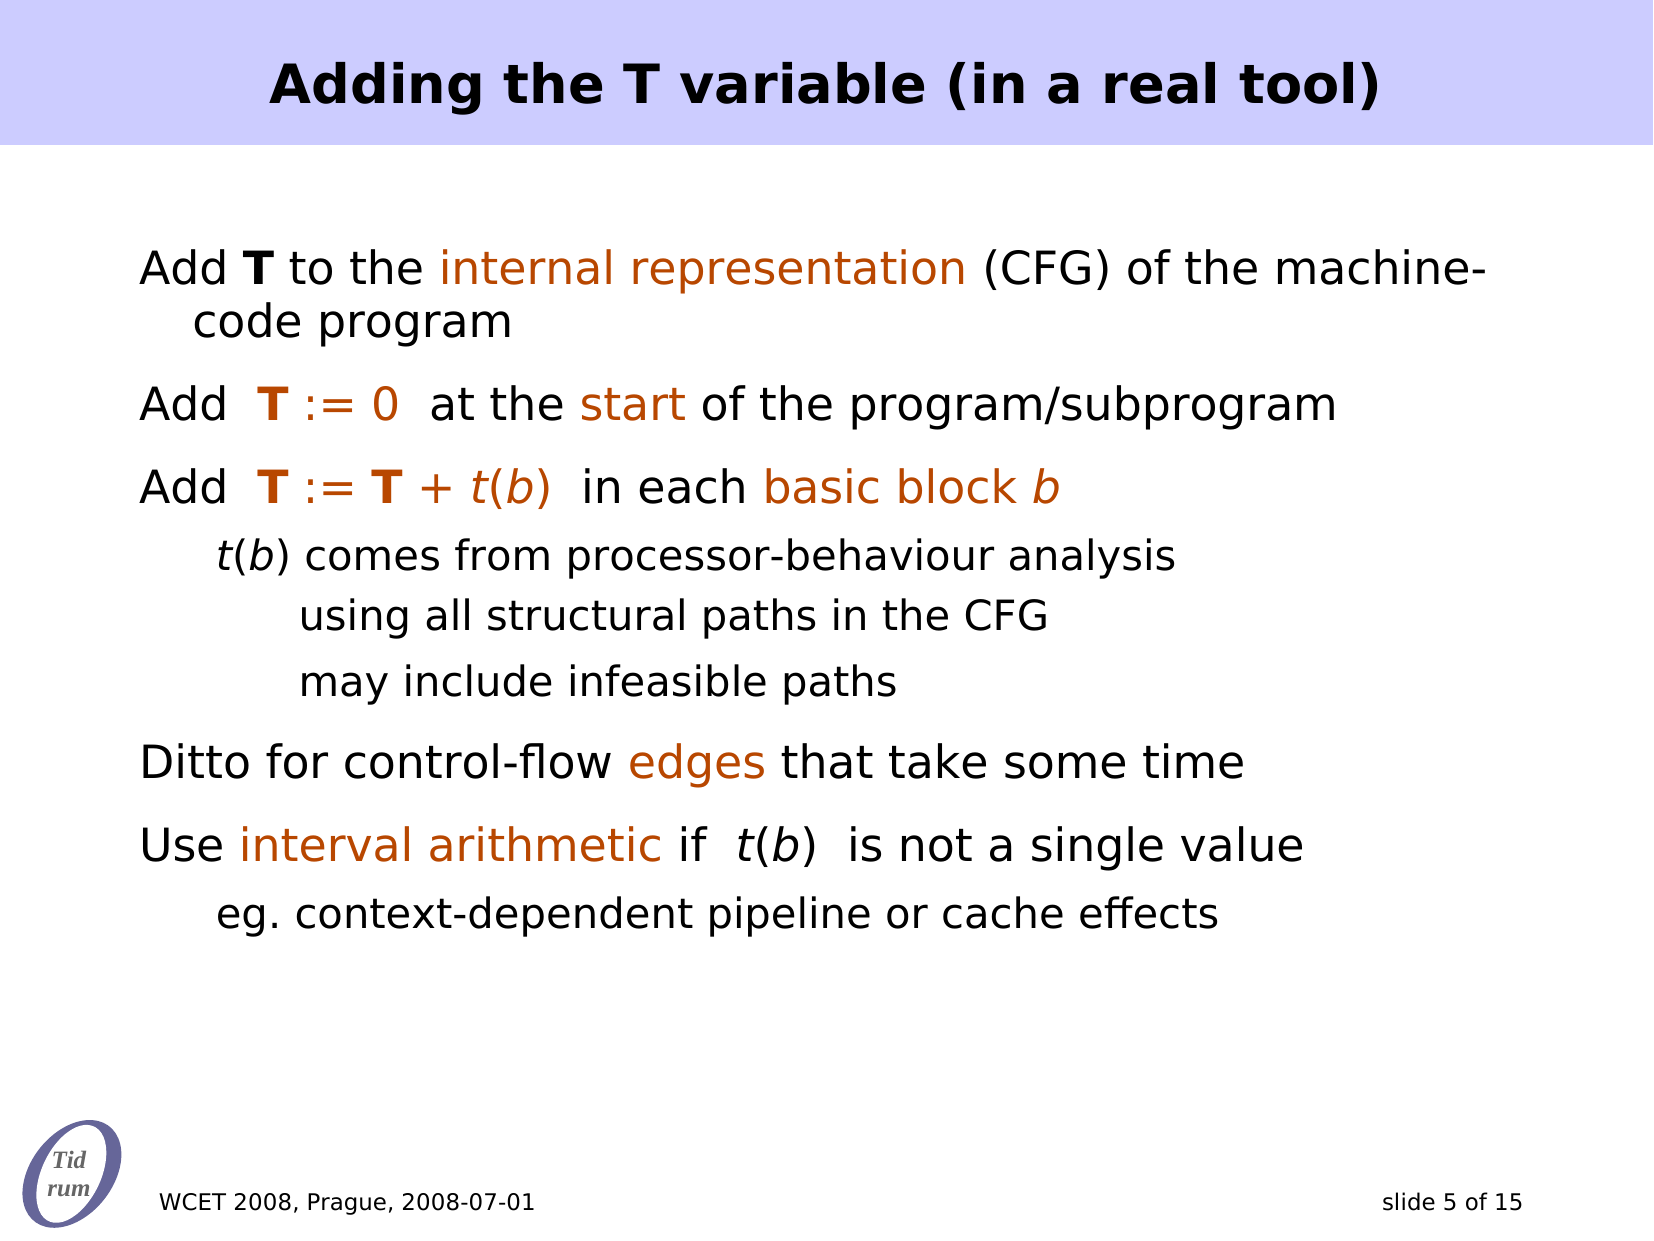

# Adding the T variable (in a real tool)
Add T to the internal representation (CFG) of the machine-code program
Add T := 0 at the start of the program/subprogram
Add T := T + t(b) in each basic block b
t(b) comes from processor-behaviour analysis
using all structural paths in the CFG
may include infeasible paths
Ditto for control-flow edges that take some time
Use interval arithmetic if t(b) is not a single value
eg. context-dependent pipeline or cache effects